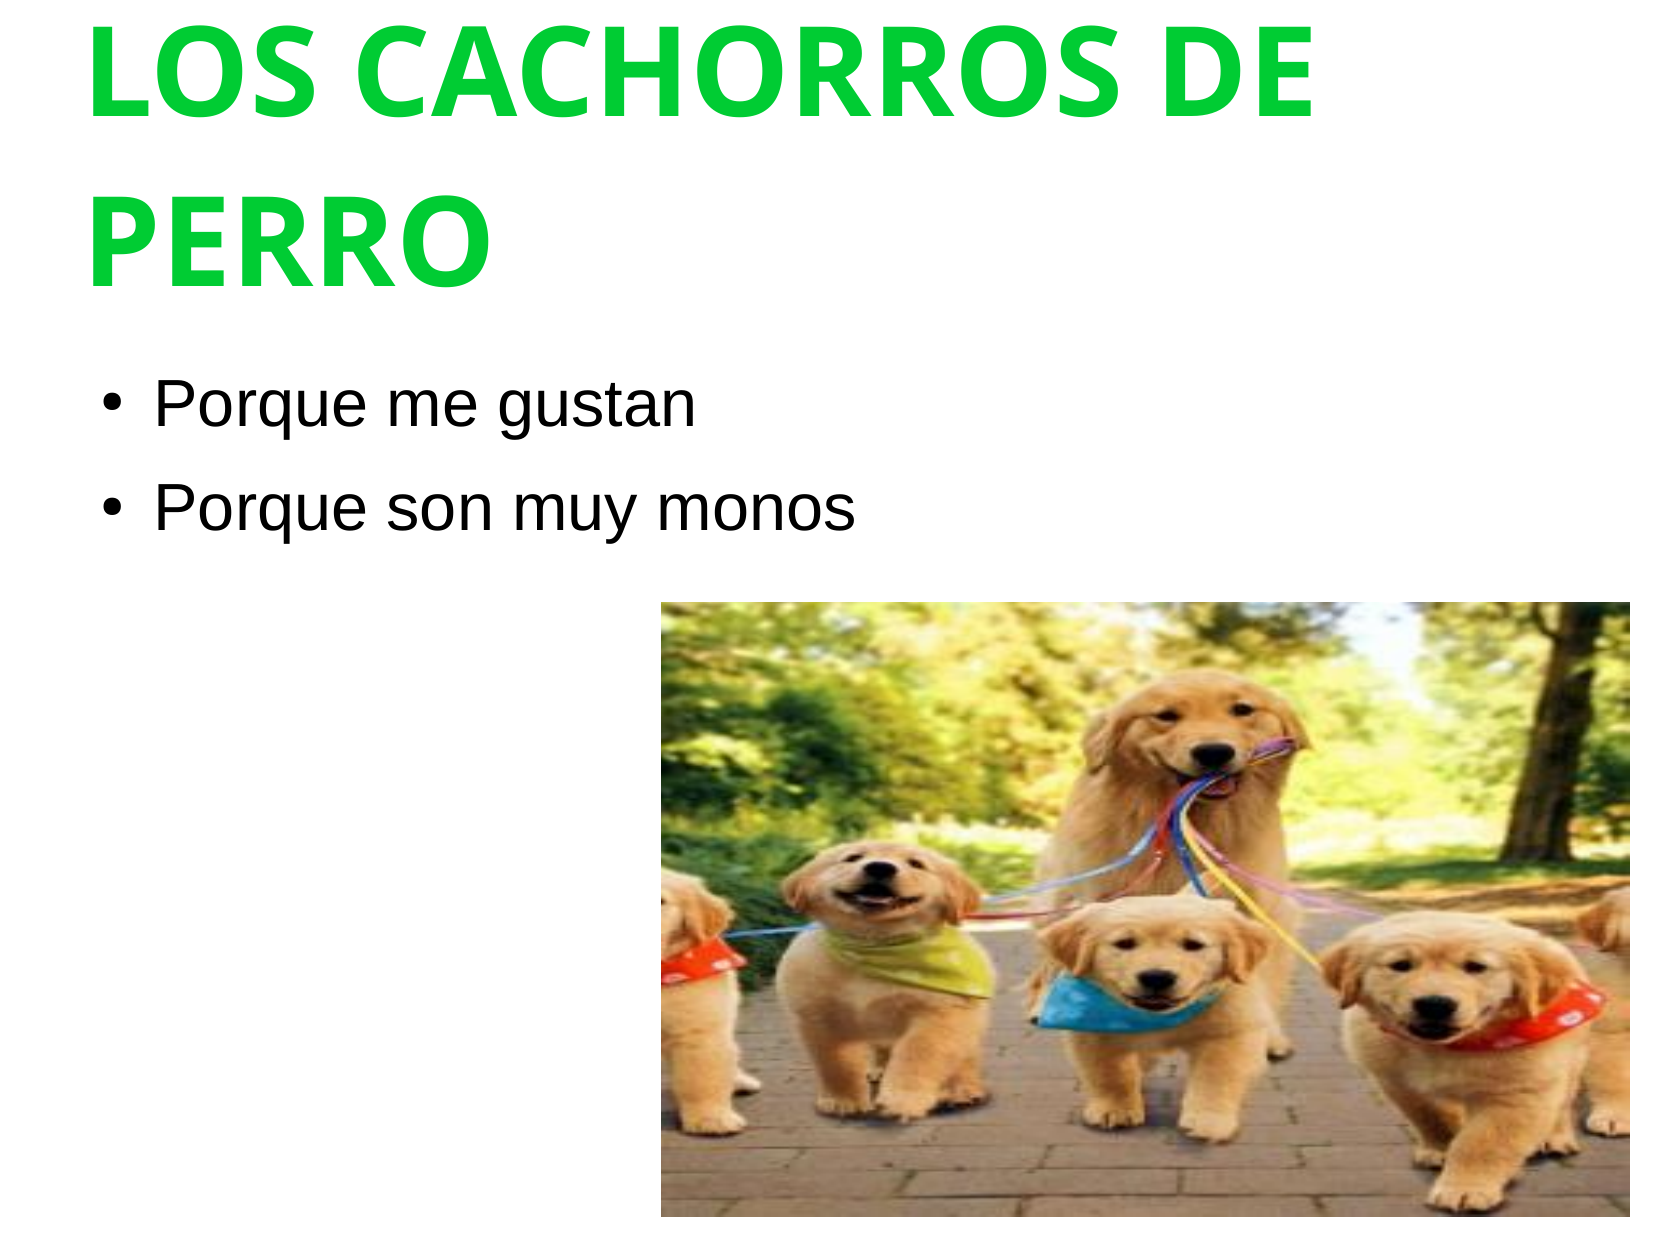

# LOS CACHORROS DE PERRO
Porque me gustan
Porque son muy monos